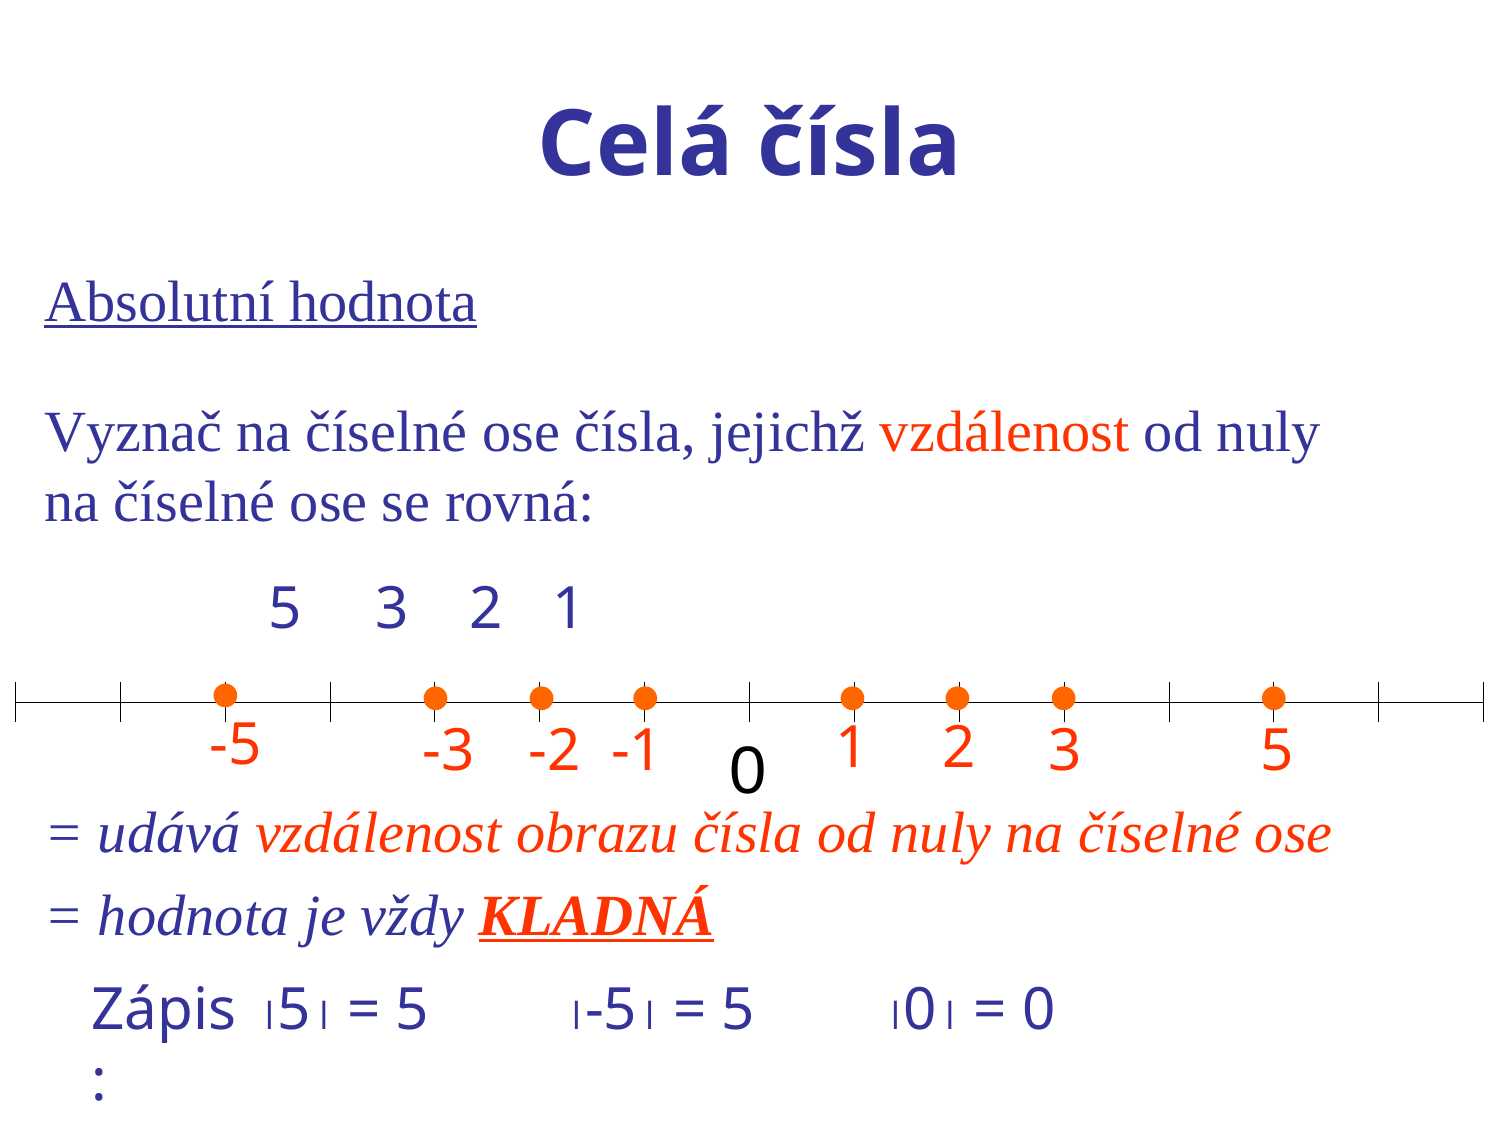

# Celá čísla
Absolutní hodnota
Vyznač na číselné ose čísla, jejichž vzdálenost od nuly
na číselné ose se rovná:
5
3
2
1
-5
1
2
-3
-2
-1
3
5
= udává vzdálenost obrazu čísla od nuly na číselné ose
= hodnota je vždy KLADNÁ
Zápis:
5 = 5
-5 = 5
0 = 0